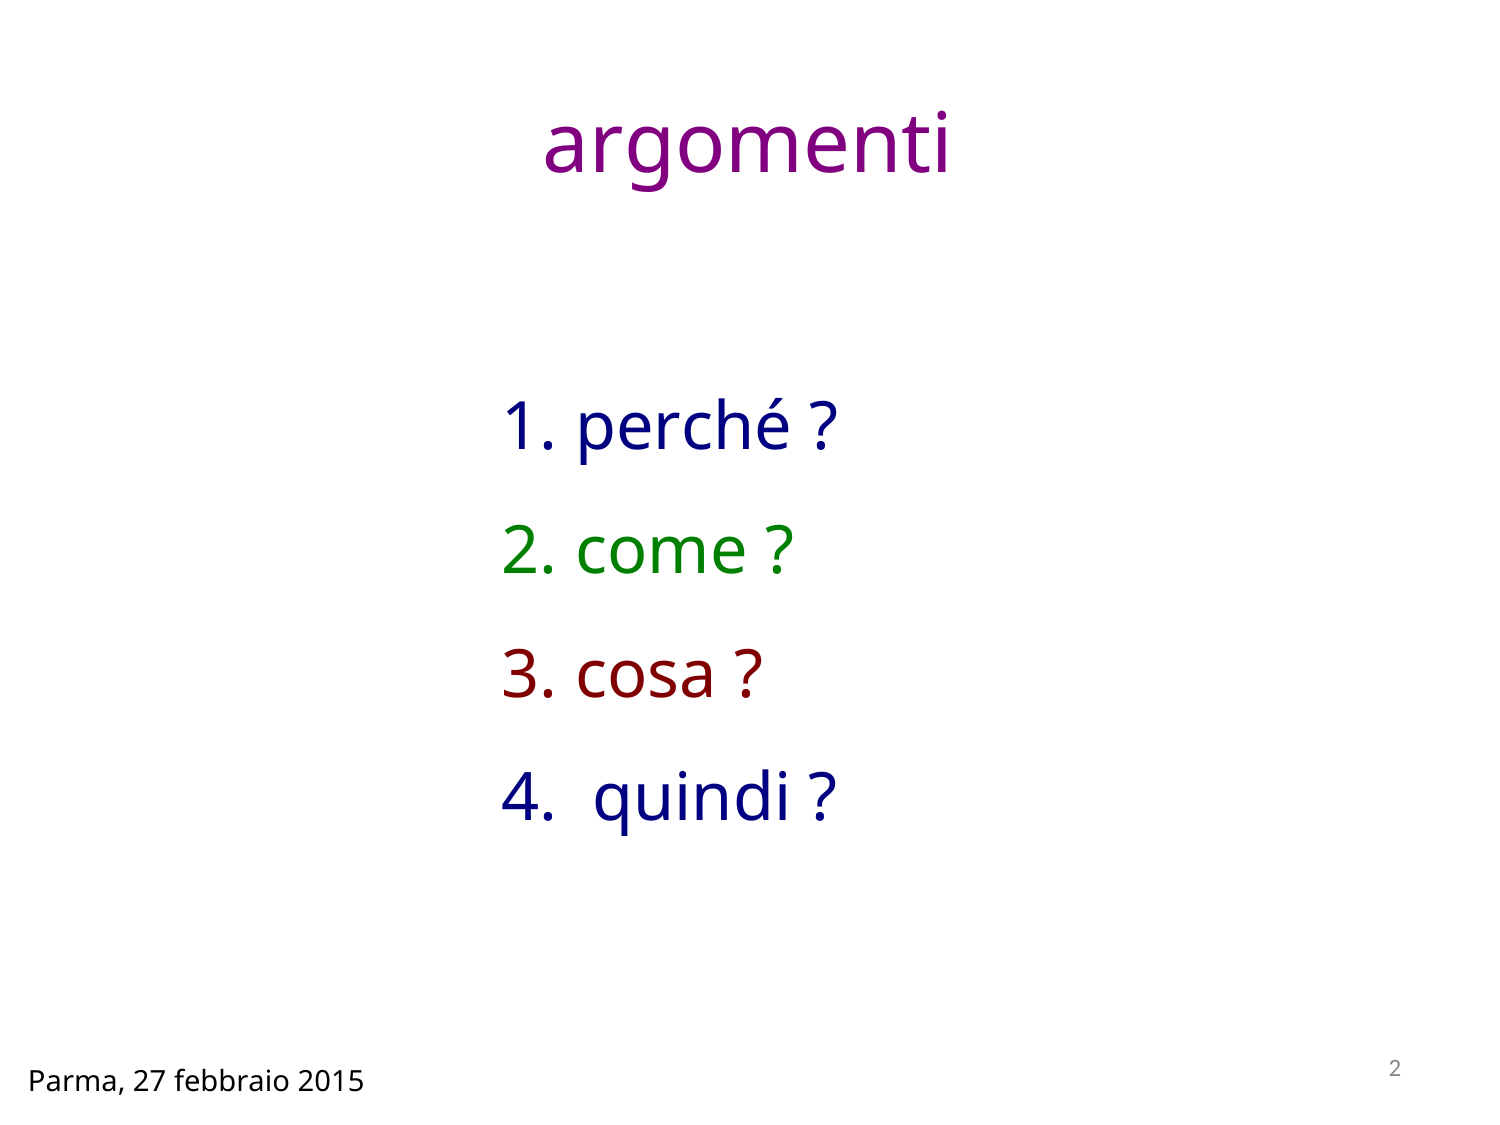

argomenti
1. perché ?
2. come ?
3. cosa ?
4. ‏ quindi ?
2